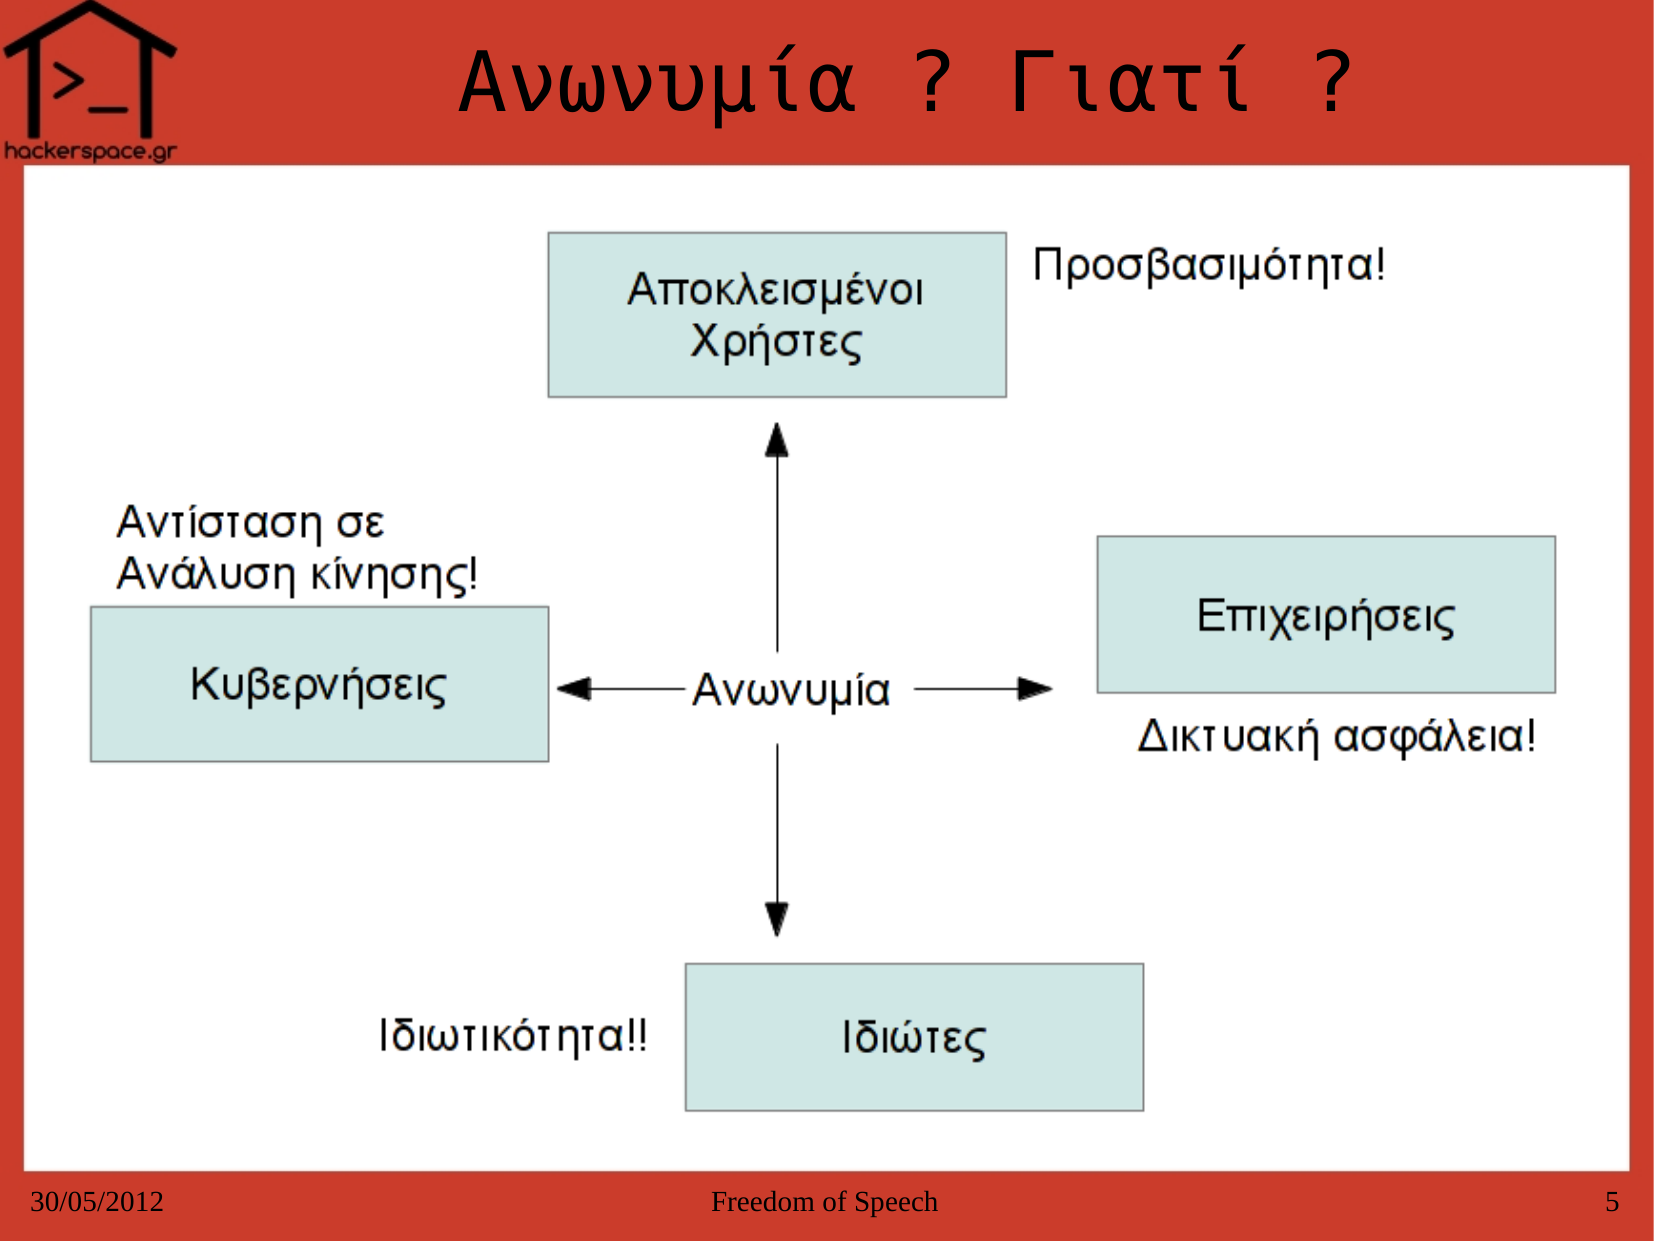

# Ανωνυμία ? Γιατί ?
30/05/2012
Freedom of Speech
5